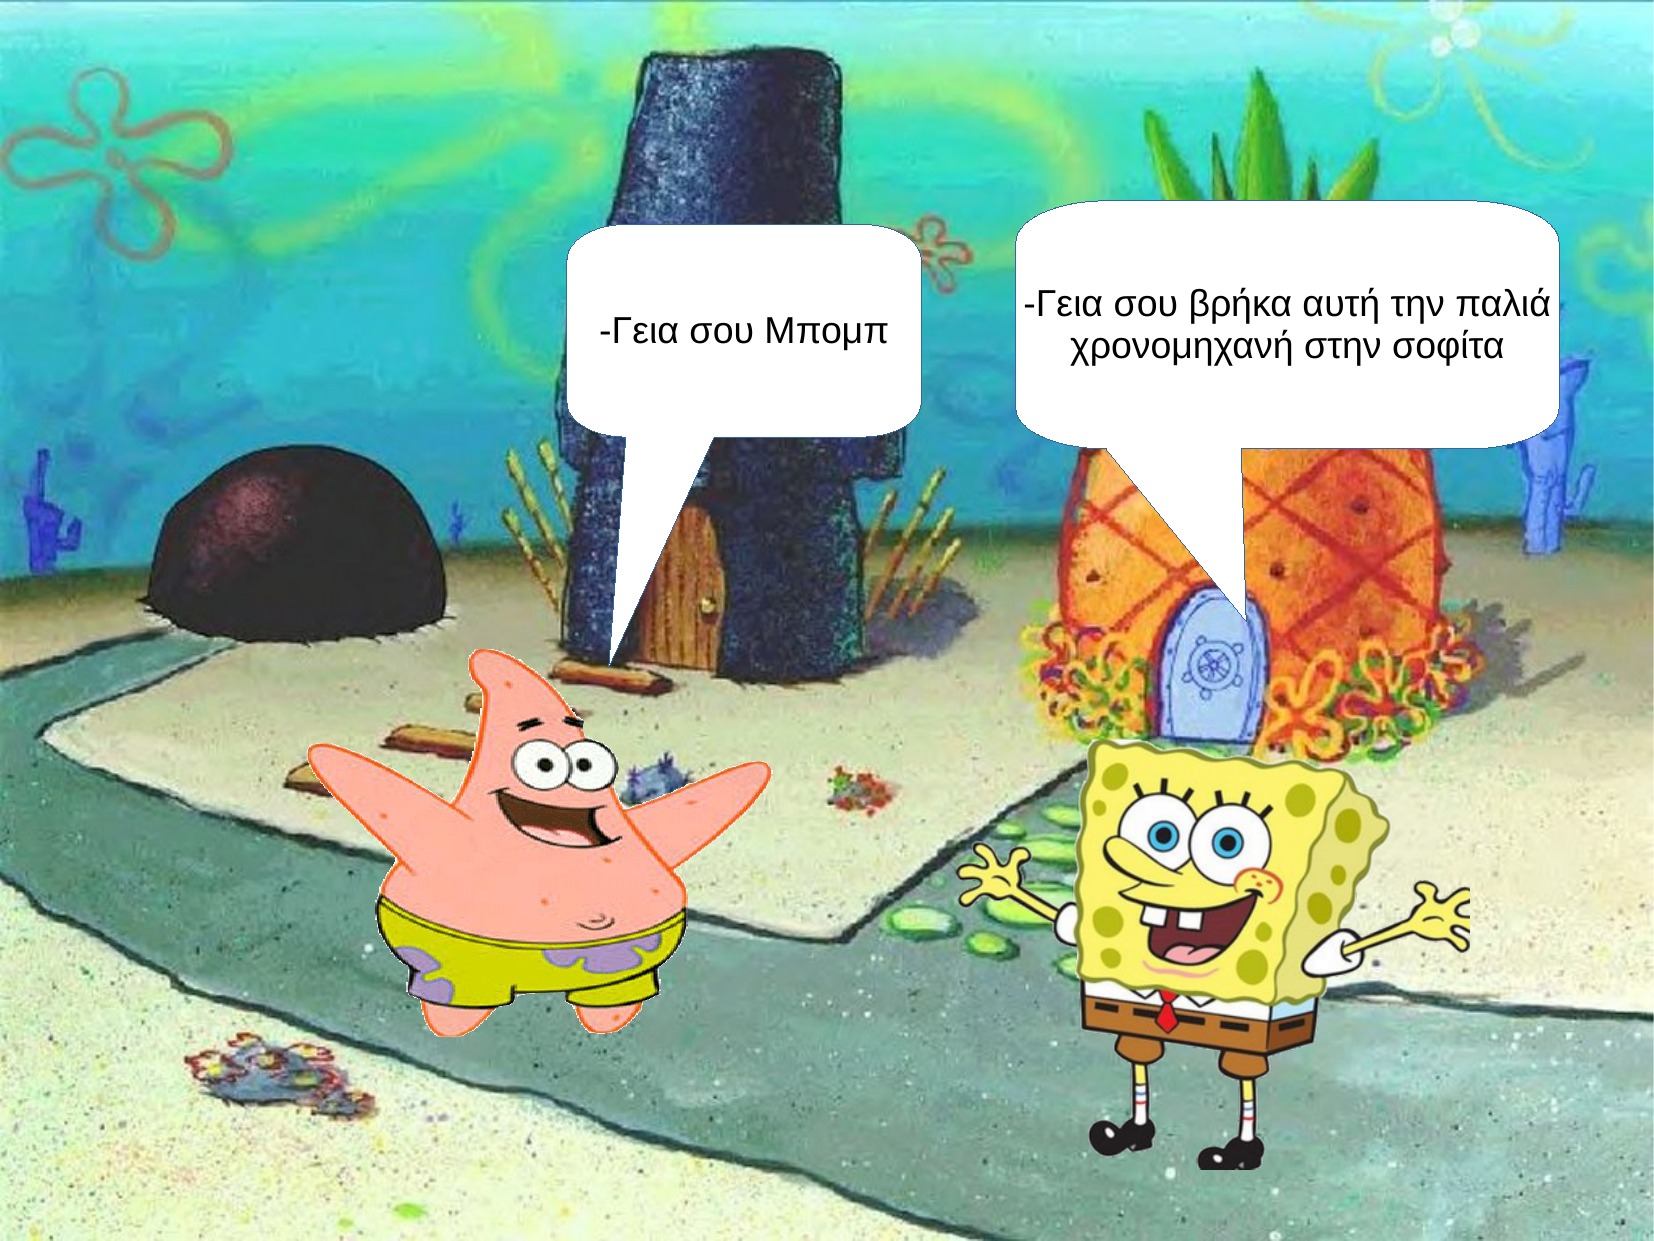

-Γεια σου βρήκα αυτή την παλιά
χρονομηχανή στην σοφίτα
-Γεια σου Μπομπ